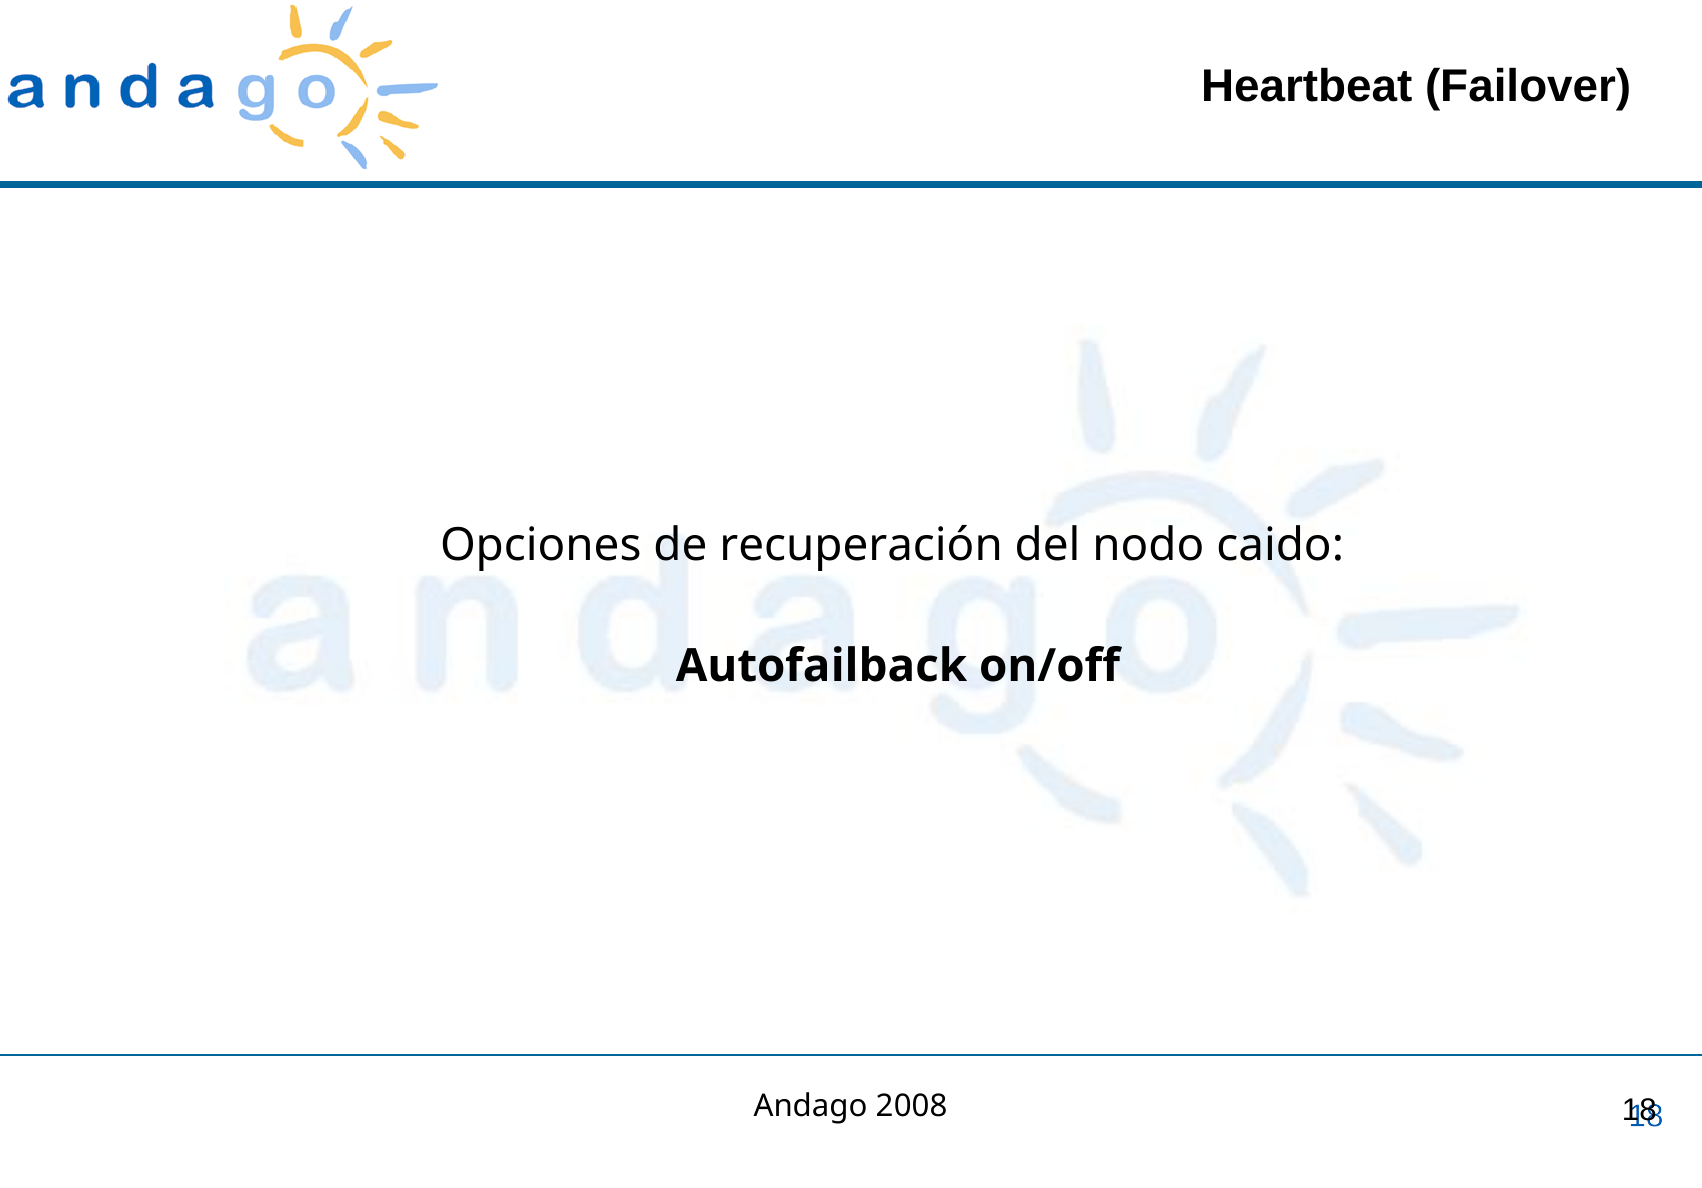

# Heartbeat (Failover)
Opciones de recuperación del nodo caido:
 Autofailback on/off